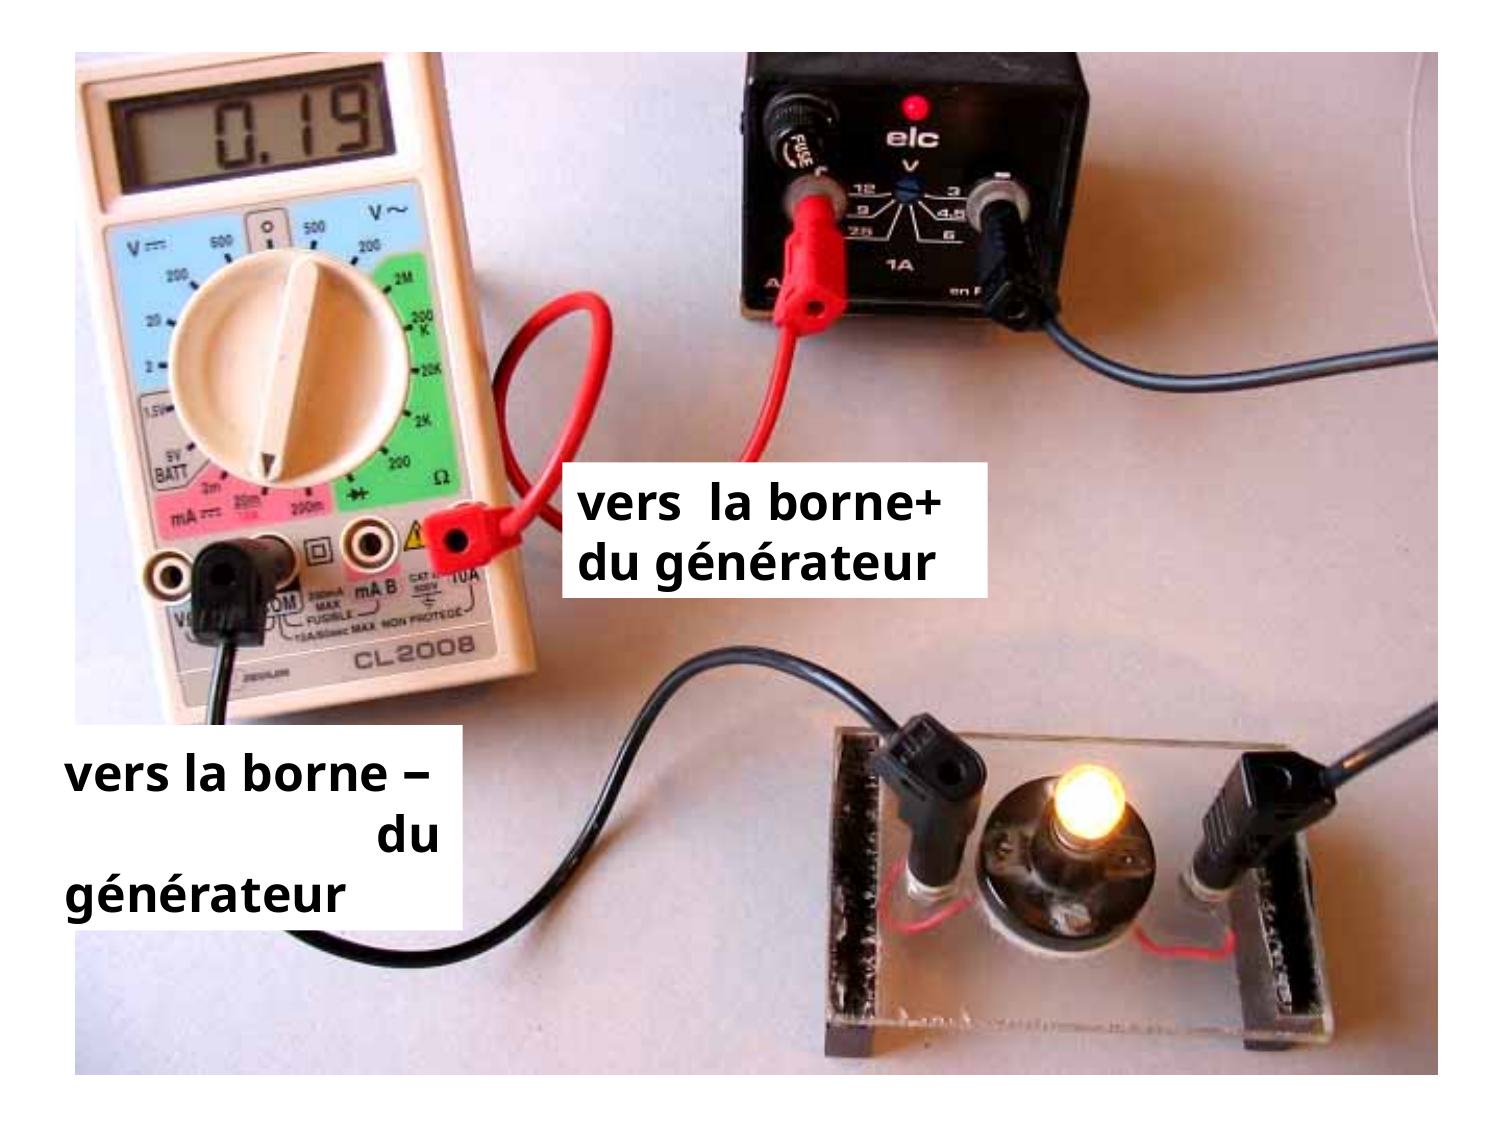

vers la borne+ du générateur
vers la borne – du générateur